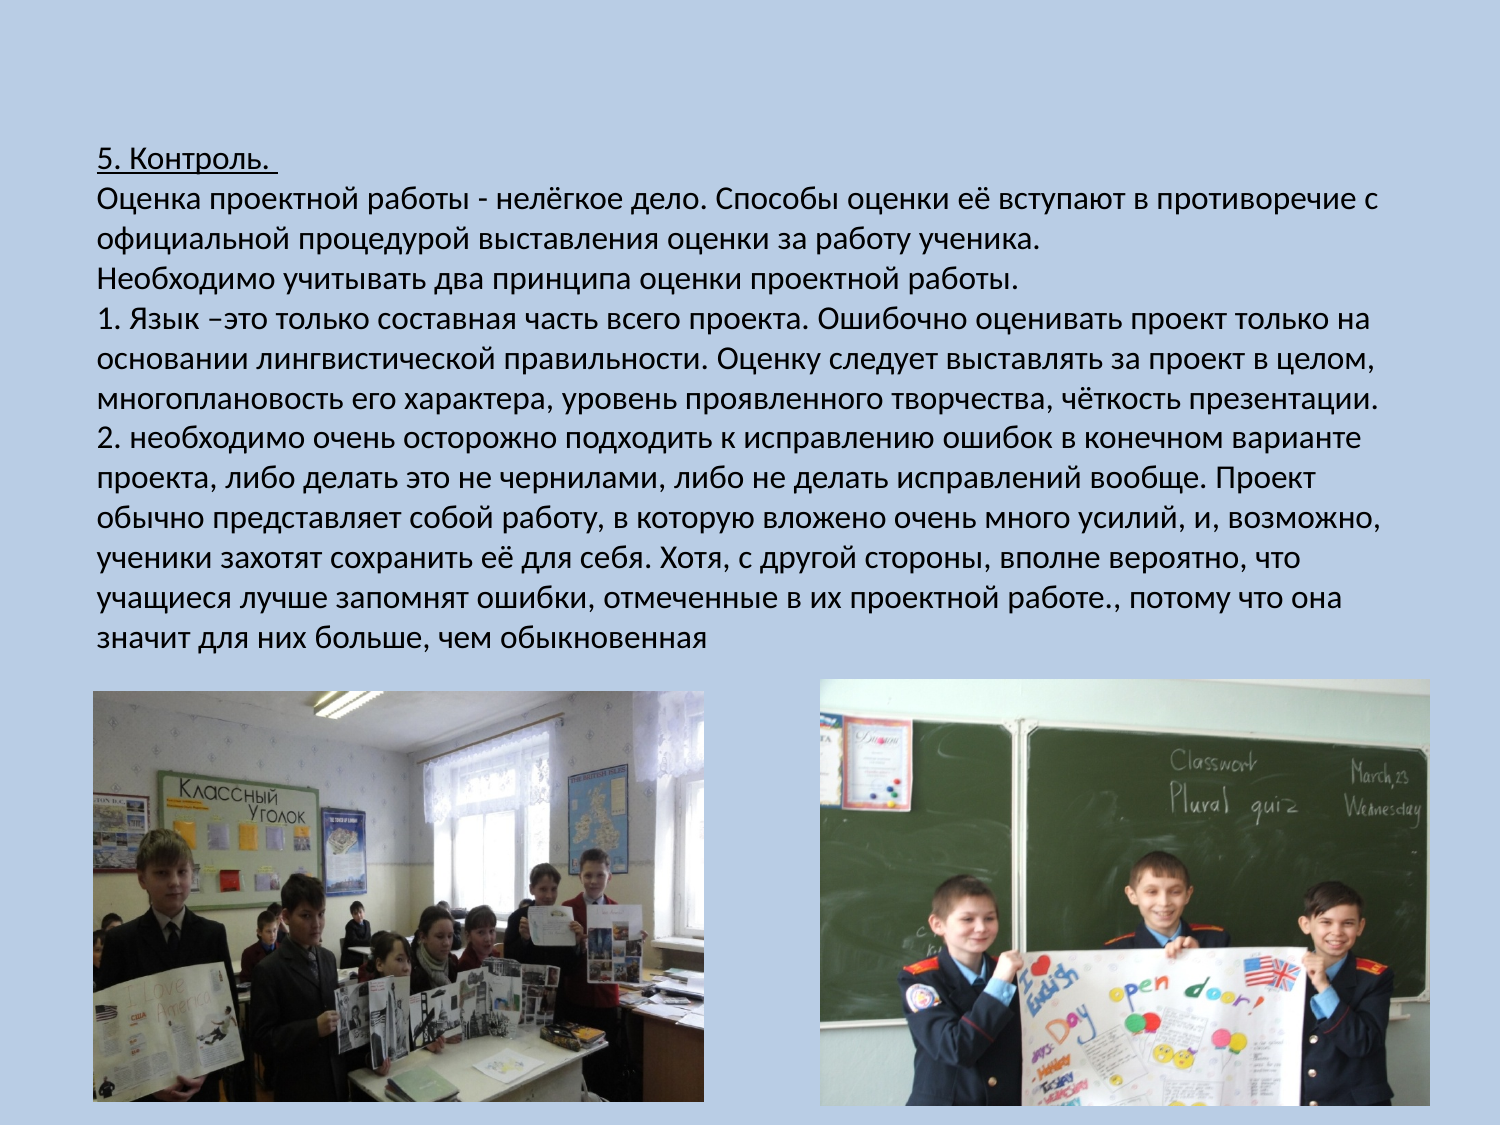

Проектная методика на уроках английского языка
5. Контроль.
Оценка проектной работы - нелёгкое дело. Способы оценки её вступают в противоречие с официальной процедурой выставления оценки за работу ученика.
Необходимо учитывать два принципа оценки проектной работы.
1. Язык –это только составная часть всего проекта. Ошибочно оценивать проект только на основании лингвистической правильности. Оценку следует выставлять за проект в целом, многоплановость его характера, уровень проявленного творчества, чёткость презентации.
2. необходимо очень осторожно подходить к исправлению ошибок в конечном варианте проекта, либо делать это не чернилами, либо не делать исправлений вообще. Проект обычно представляет собой работу, в которую вложено очень много усилий, и, возможно, ученики захотят сохранить её для себя. Хотя, с другой стороны, вполне вероятно, что учащиеся лучше запомнят ошибки, отмеченные в их проектной работе., потому что она значит для них больше, чем обыкновенная